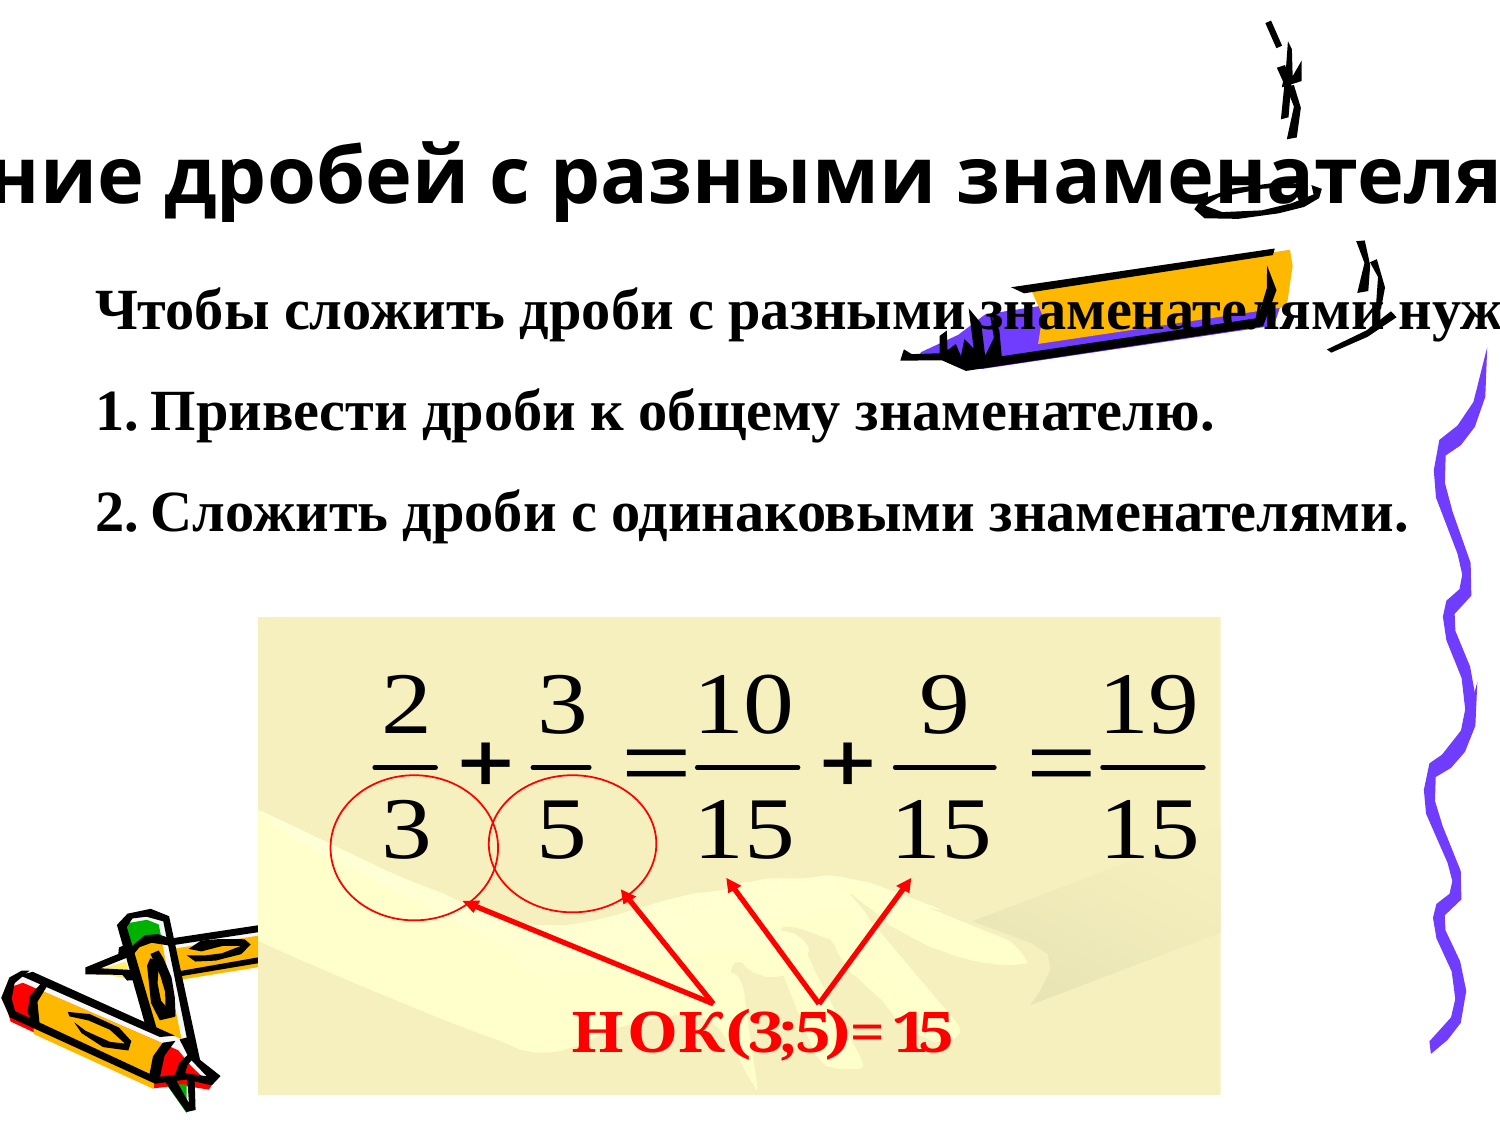

Сложение дробей с разными знаменателями
Чтобы сложить дроби с разными знаменателями нужно:
Привести дроби к общему знаменателю.
Сложить дроби с одинаковыми знаменателями.
Малярчикова О.В.